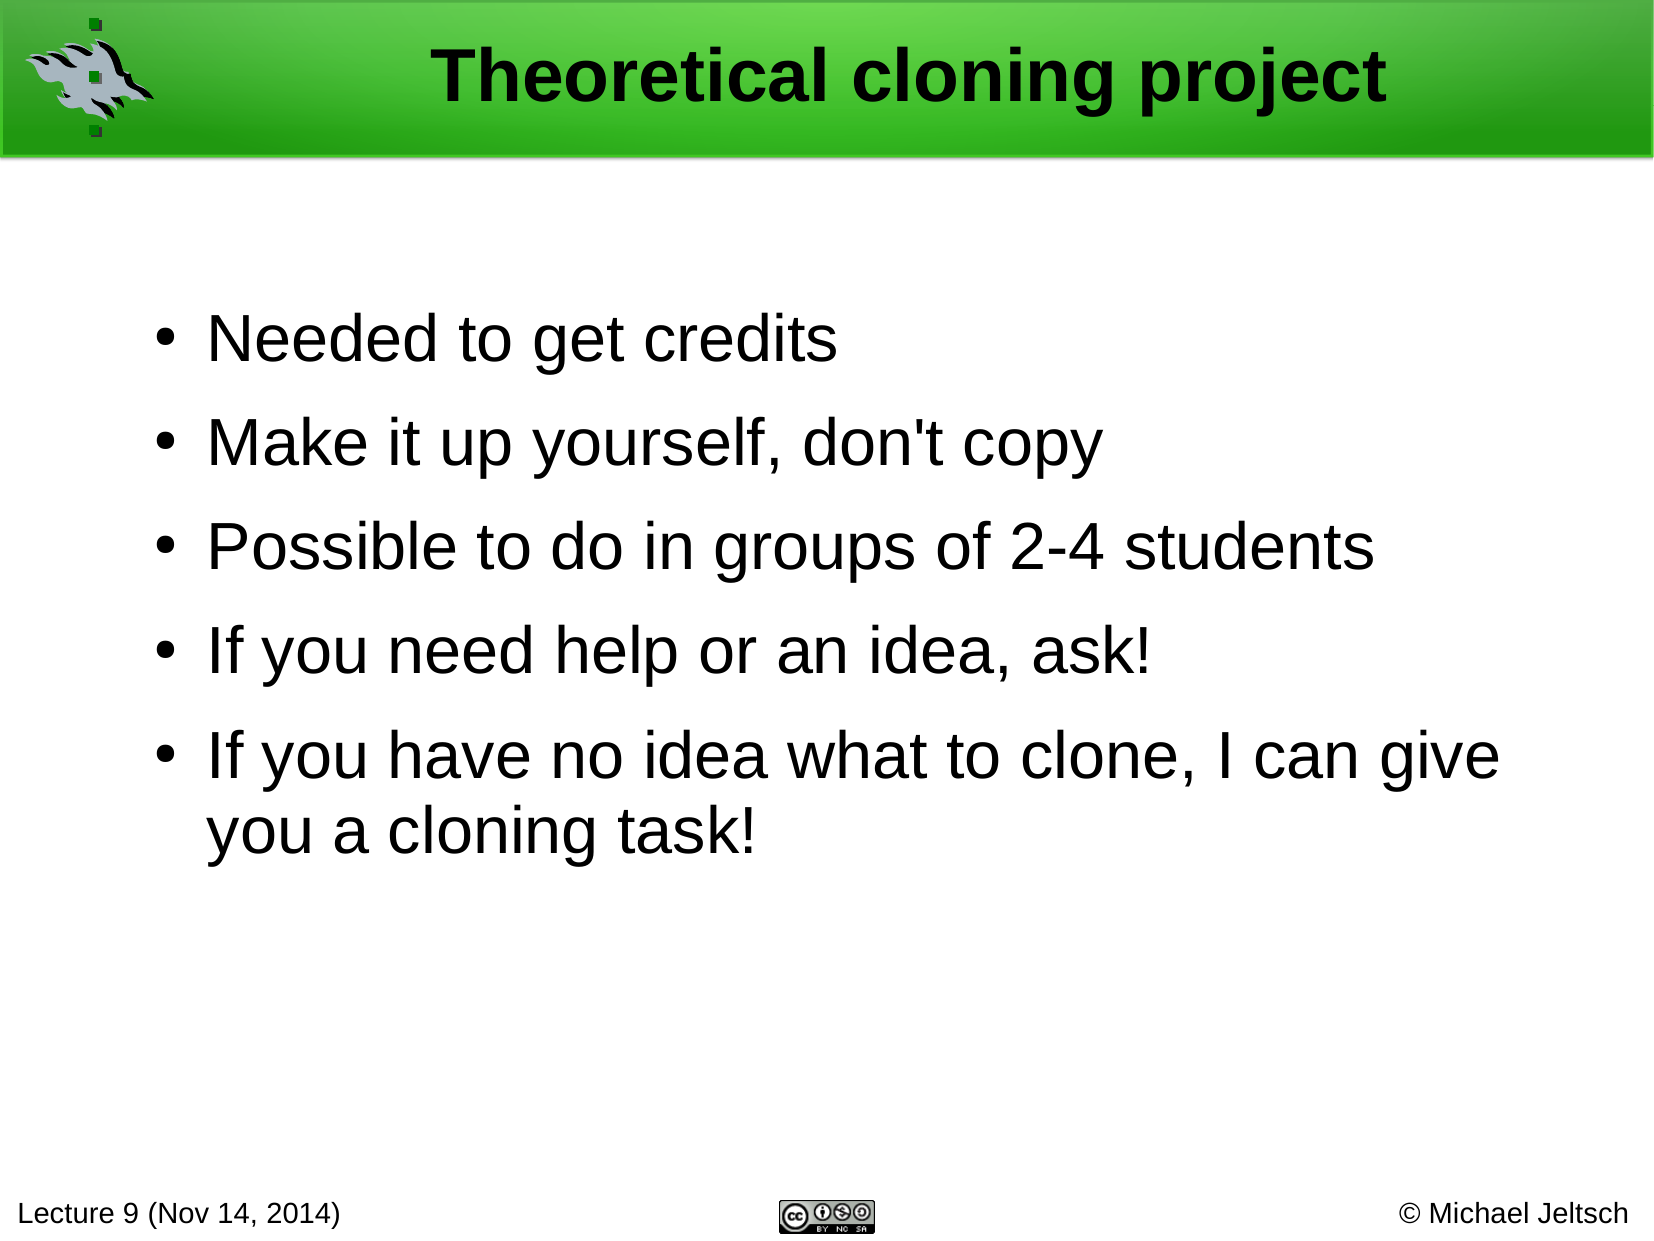

# Theoretical cloning project
Needed to get credits
Make it up yourself, don't copy
Possible to do in groups of 2-4 students
If you need help or an idea, ask!
If you have no idea what to clone, I can give you a cloning task!